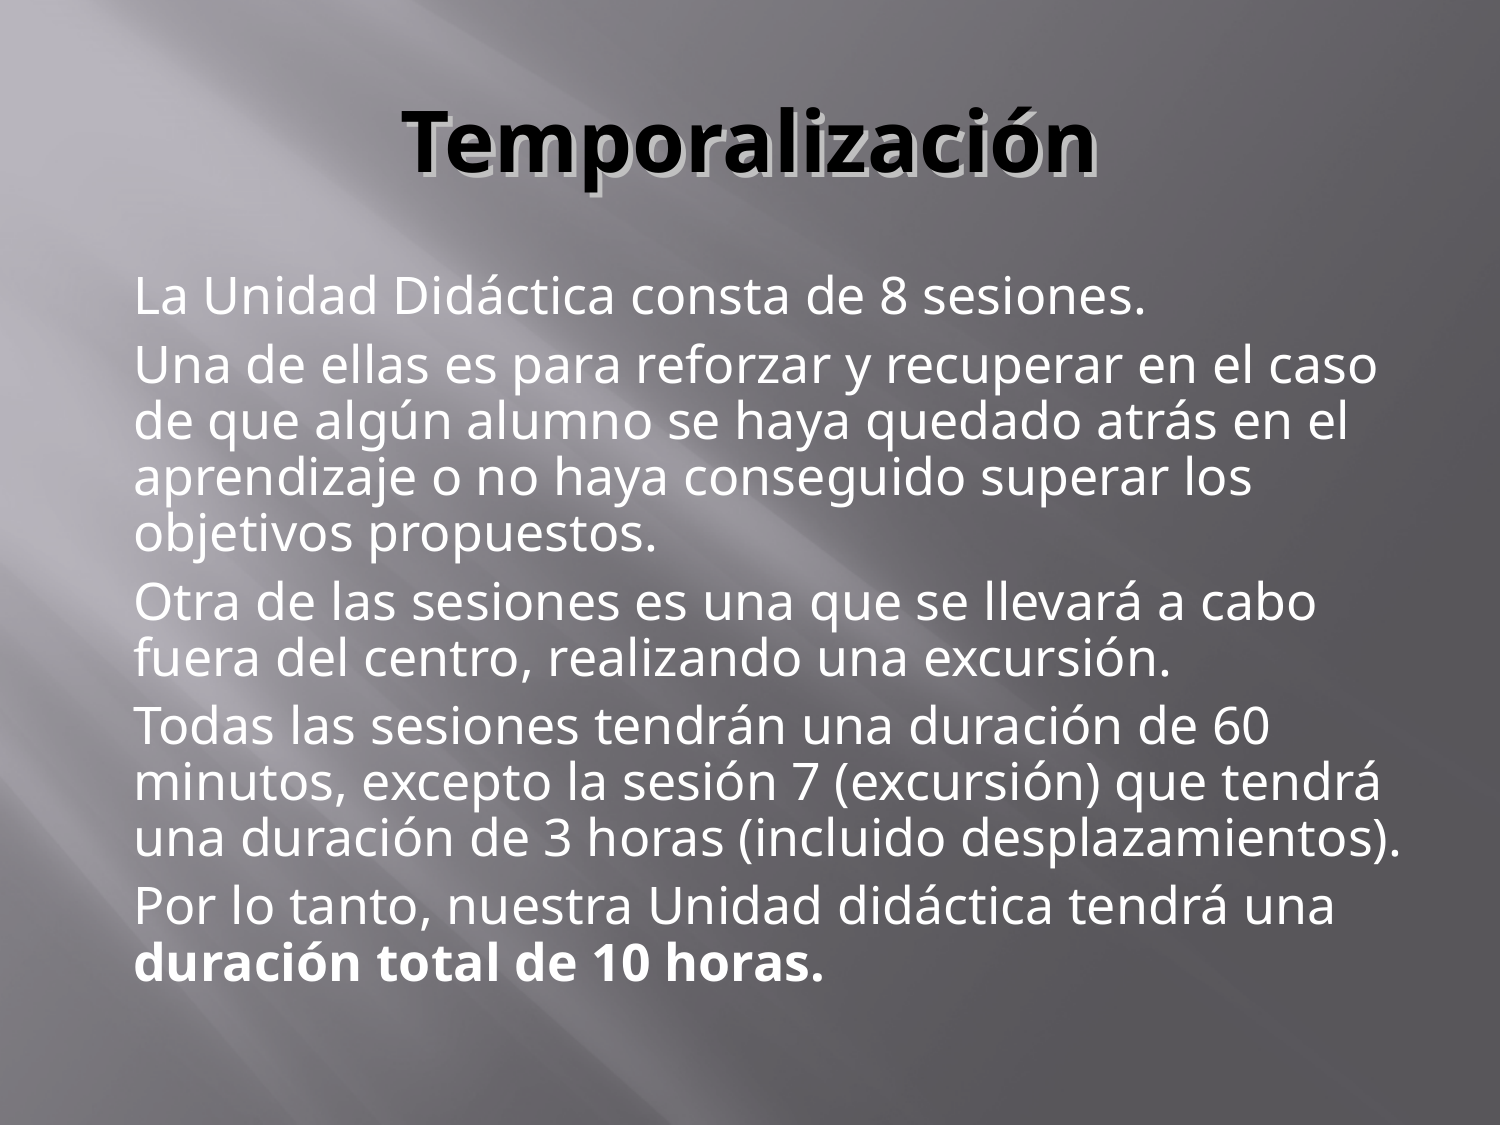

# Temporalización
La Unidad Didáctica consta de 8 sesiones.
Una de ellas es para reforzar y recuperar en el caso de que algún alumno se haya quedado atrás en el aprendizaje o no haya conseguido superar los objetivos propuestos.
Otra de las sesiones es una que se llevará a cabo fuera del centro, realizando una excursión.
Todas las sesiones tendrán una duración de 60 minutos, excepto la sesión 7 (excursión) que tendrá una duración de 3 horas (incluido desplazamientos).
Por lo tanto, nuestra Unidad didáctica tendrá una duración total de 10 horas.